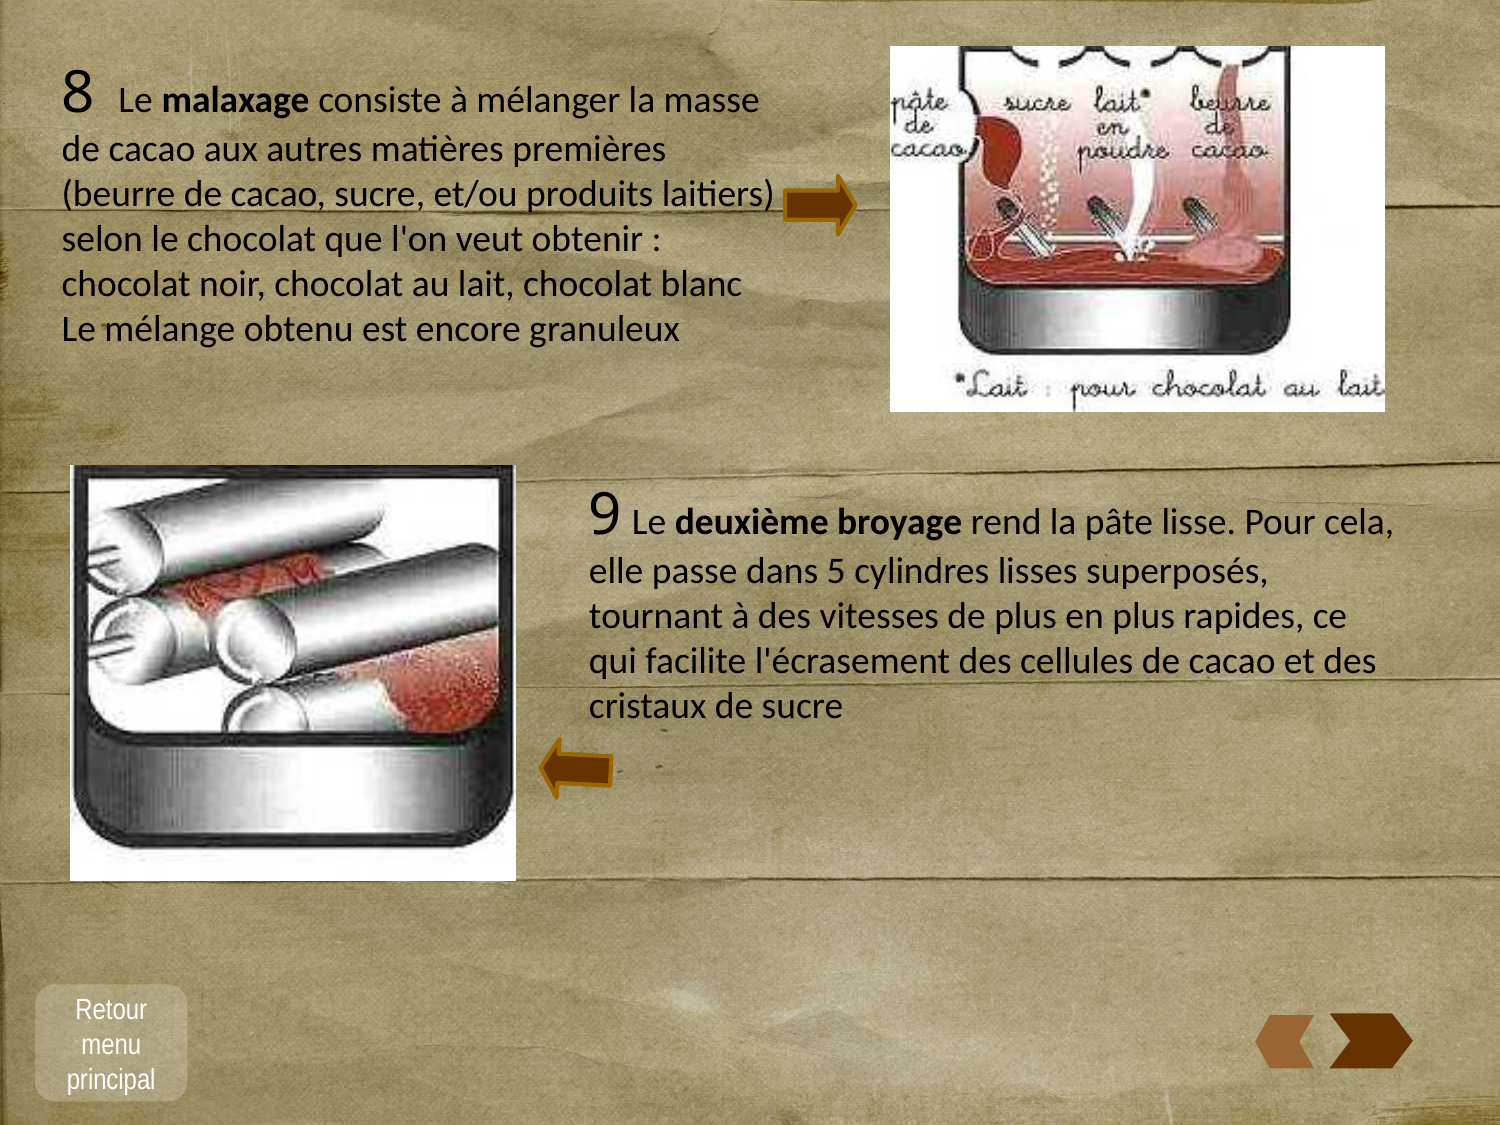

8 Le malaxage consiste à mélanger la masse de cacao aux autres matières premières (beurre de cacao, sucre, et/ou produits laitiers) selon le chocolat que l'on veut obtenir : chocolat noir, chocolat au lait, chocolat blanc Le mélange obtenu est encore granuleux
9 Le deuxième broyage rend la pâte lisse. Pour cela, elle passe dans 5 cylindres lisses superposés, tournant à des vitesses de plus en plus rapides, ce qui facilite l'écrasement des cellules de cacao et des cristaux de sucre
Retour menu
principal